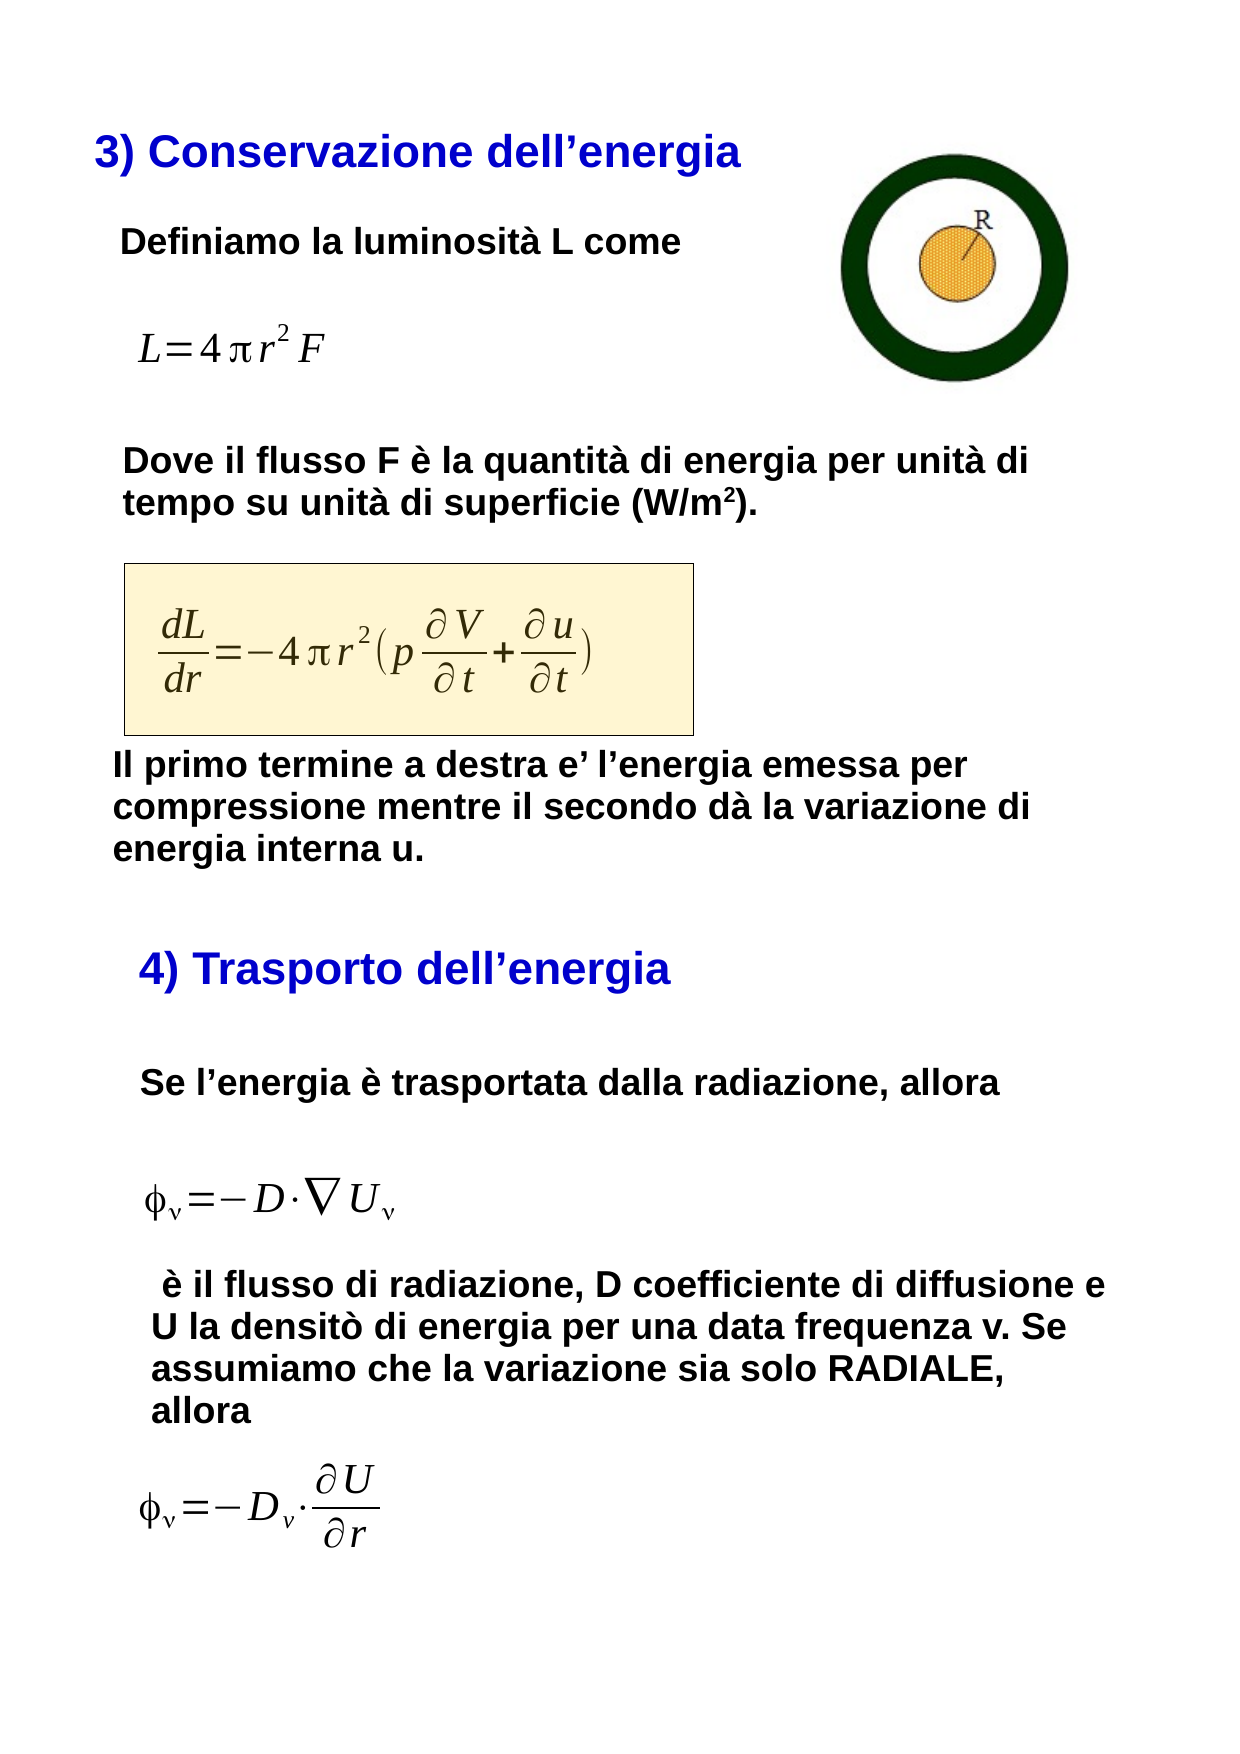

3) Conservazione dell’energia
Definiamo la luminosità L come
Dove il flusso F è la quantità di energia per unità di tempo su unità di superficie (W/m2).
Il primo termine a destra e’ l’energia emessa per compressione mentre il secondo dà la variazione di energia interna u.
4) Trasporto dell’energia
Se l’energia è trasportata dalla radiazione, allora
 è il flusso di radiazione, D coefficiente di diffusione e U la densitò di energia per una data frequenza v. Se assumiamo che la variazione sia solo RADIALE, allora